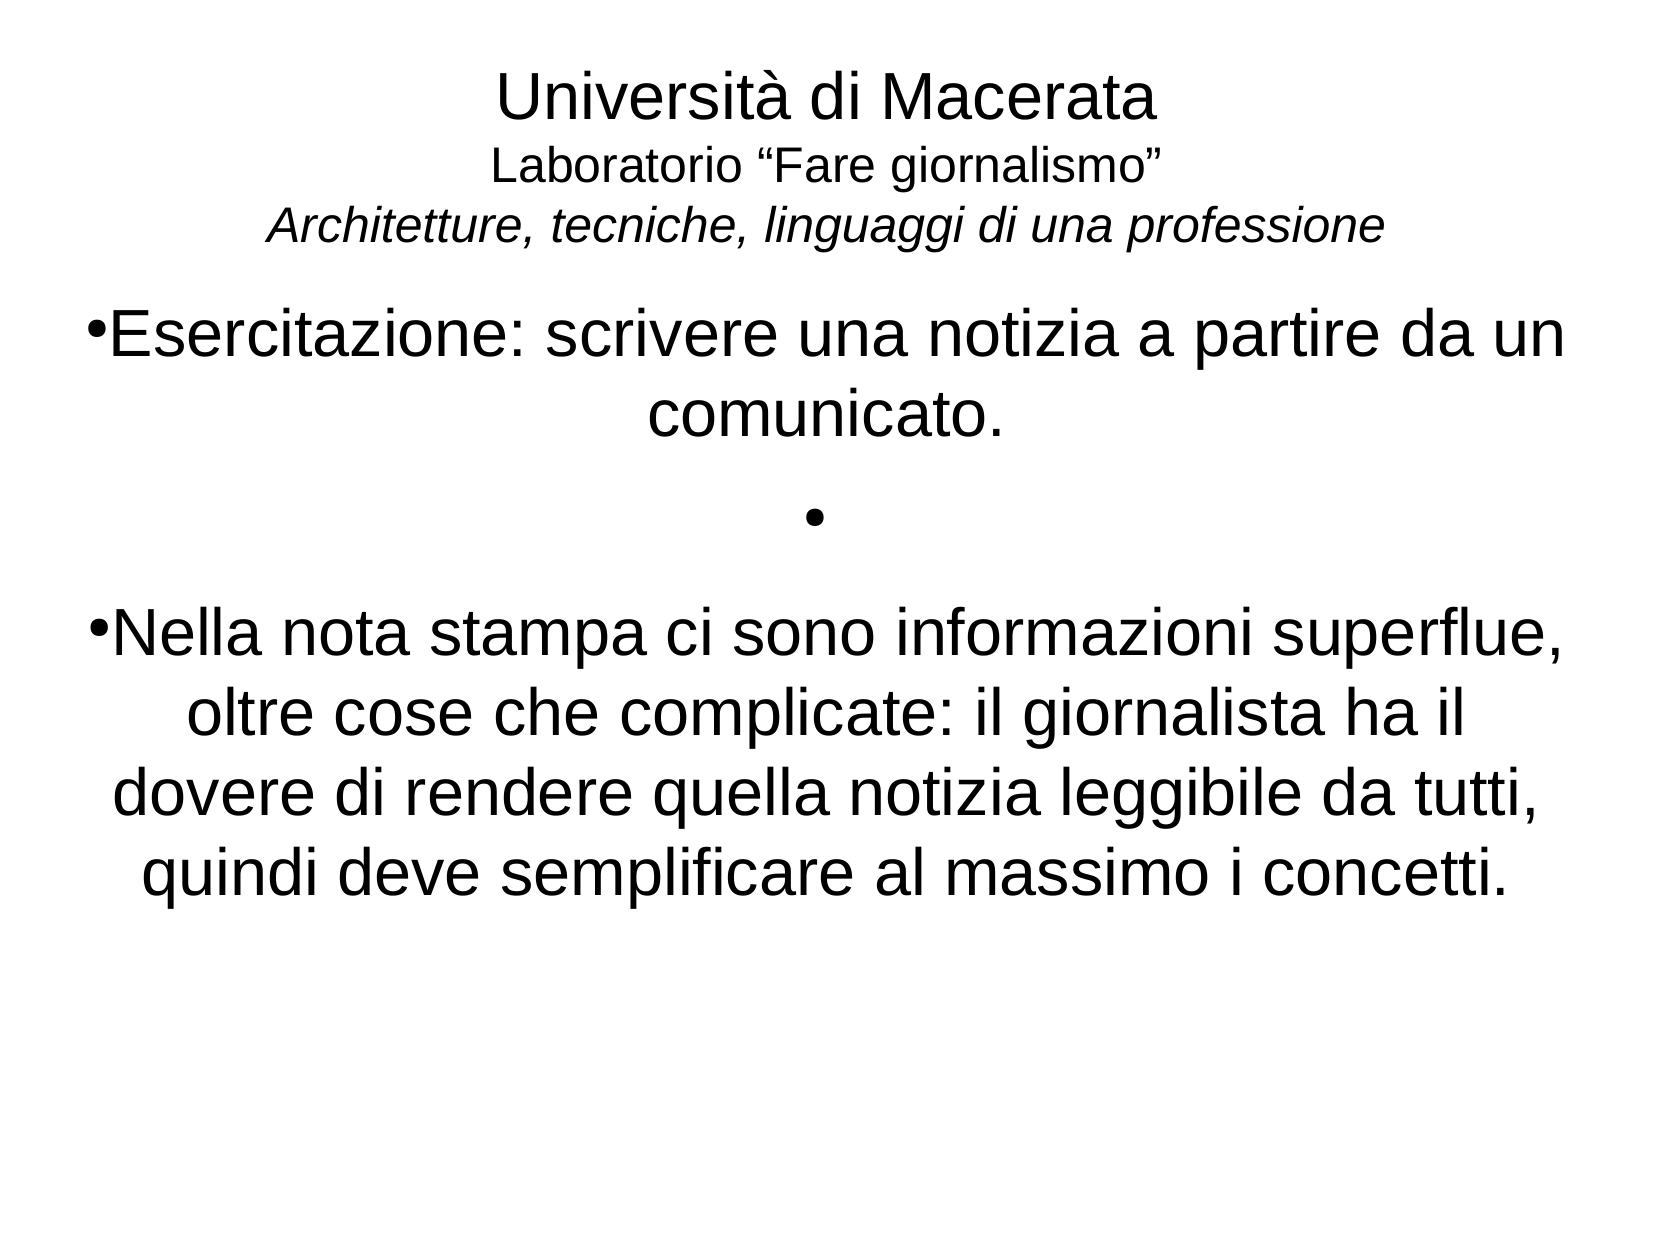

# Università di Macerata Laboratorio “Fare giornalismo” Architetture, tecniche, linguaggi di una professione
Esercitazione: scrivere una notizia a partire da un comunicato.
Nella nota stampa ci sono informazioni superflue, oltre cose che complicate: il giornalista ha il dovere di rendere quella notizia leggibile da tutti, quindi deve semplificare al massimo i concetti.